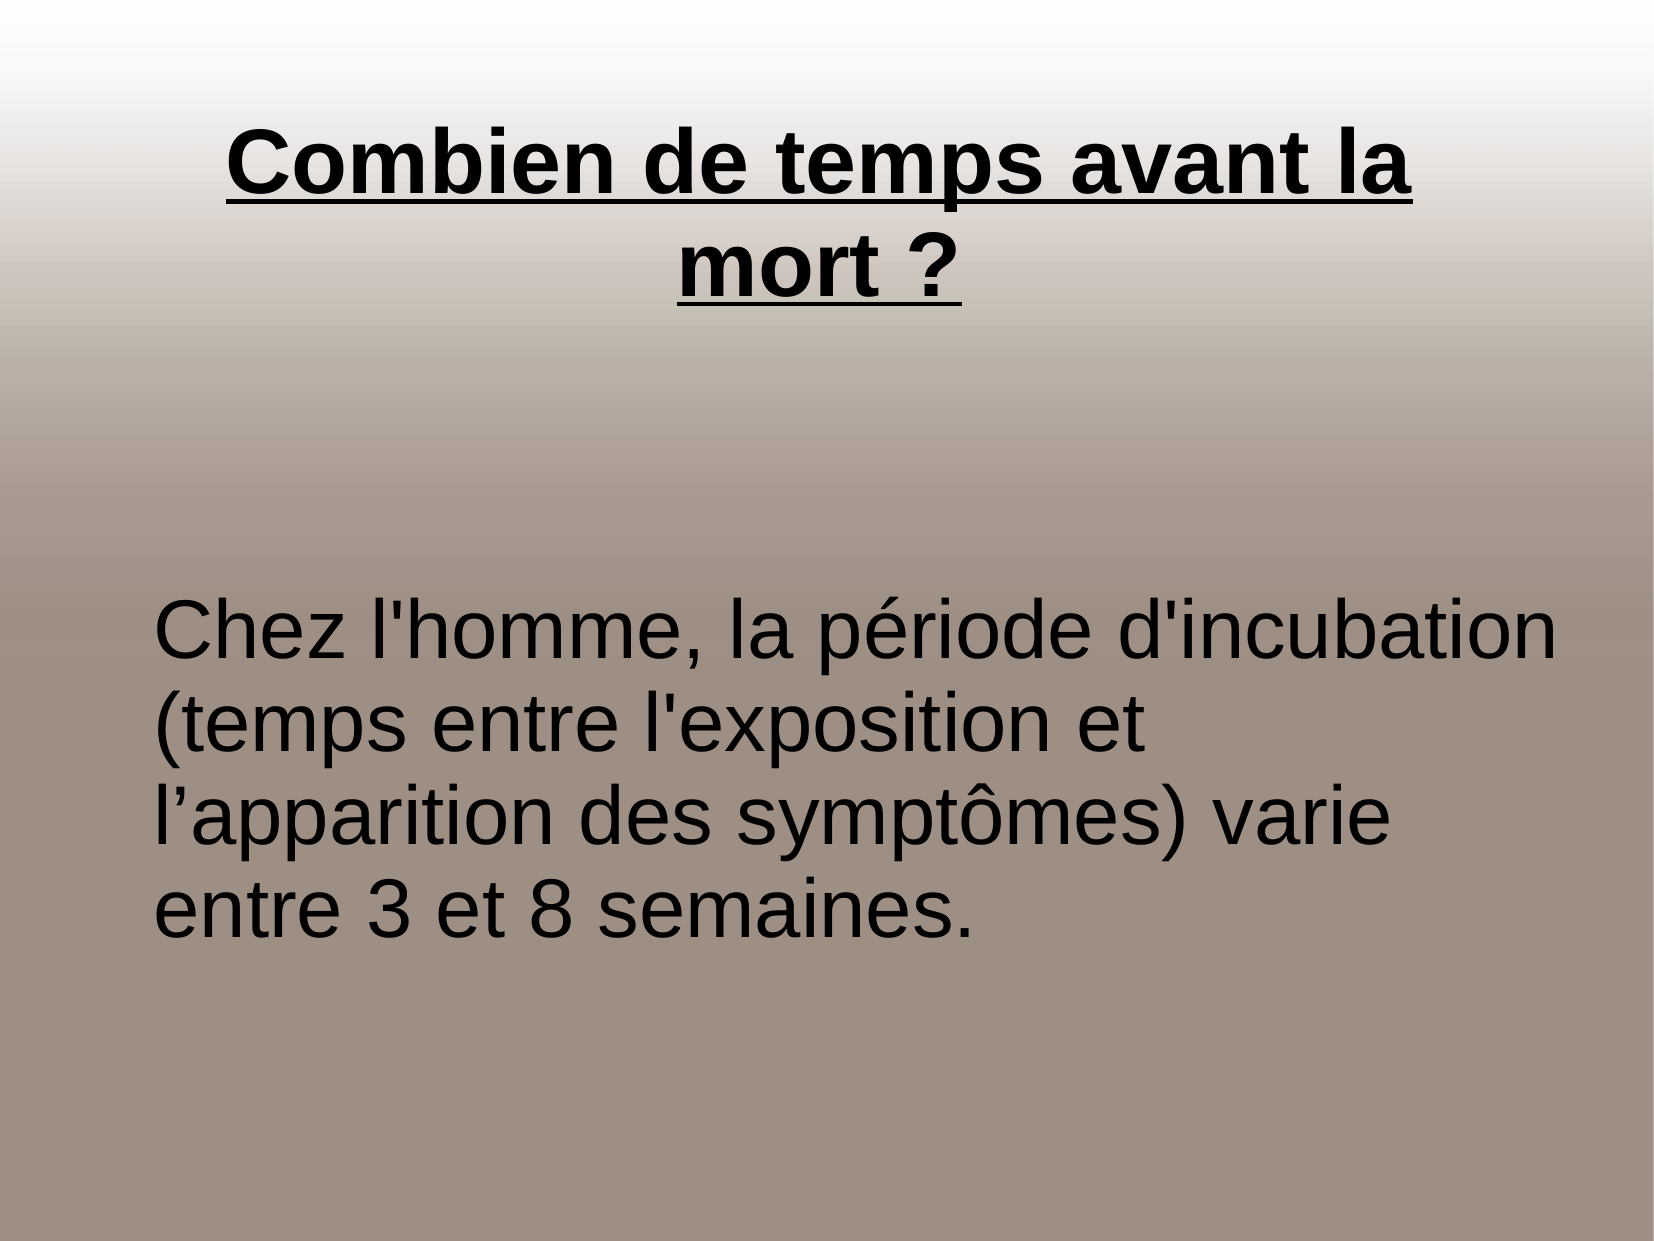

Combien de temps avant la mort ?
# Chez l'homme, la période d'incubation (temps entre l'exposition et l’apparition des symptômes) varie entre 3 et 8 semaines.